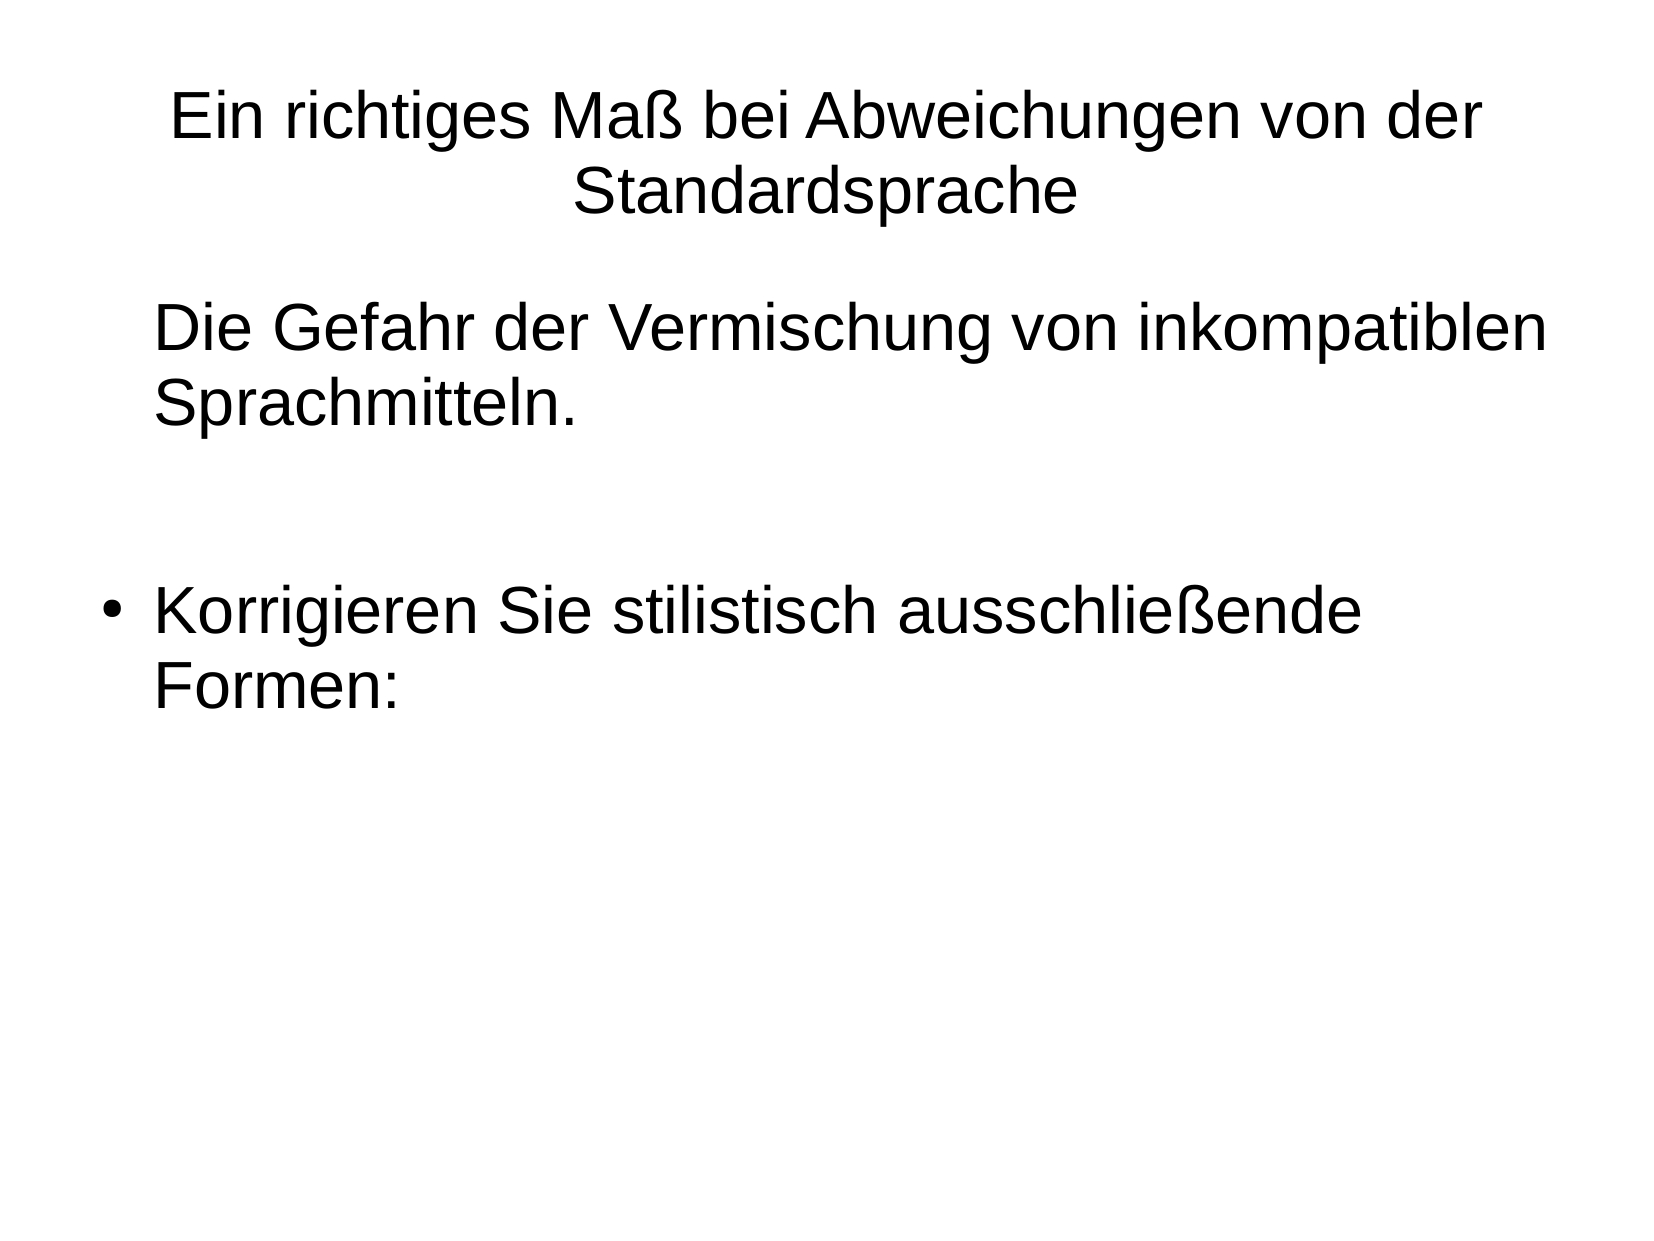

# Ein richtiges Maß bei Abweichungen von der Standardsprache
Die Gefahr der Vermischung von inkompatiblen Sprachmitteln.
Korrigieren Sie stilistisch ausschließende Formen: